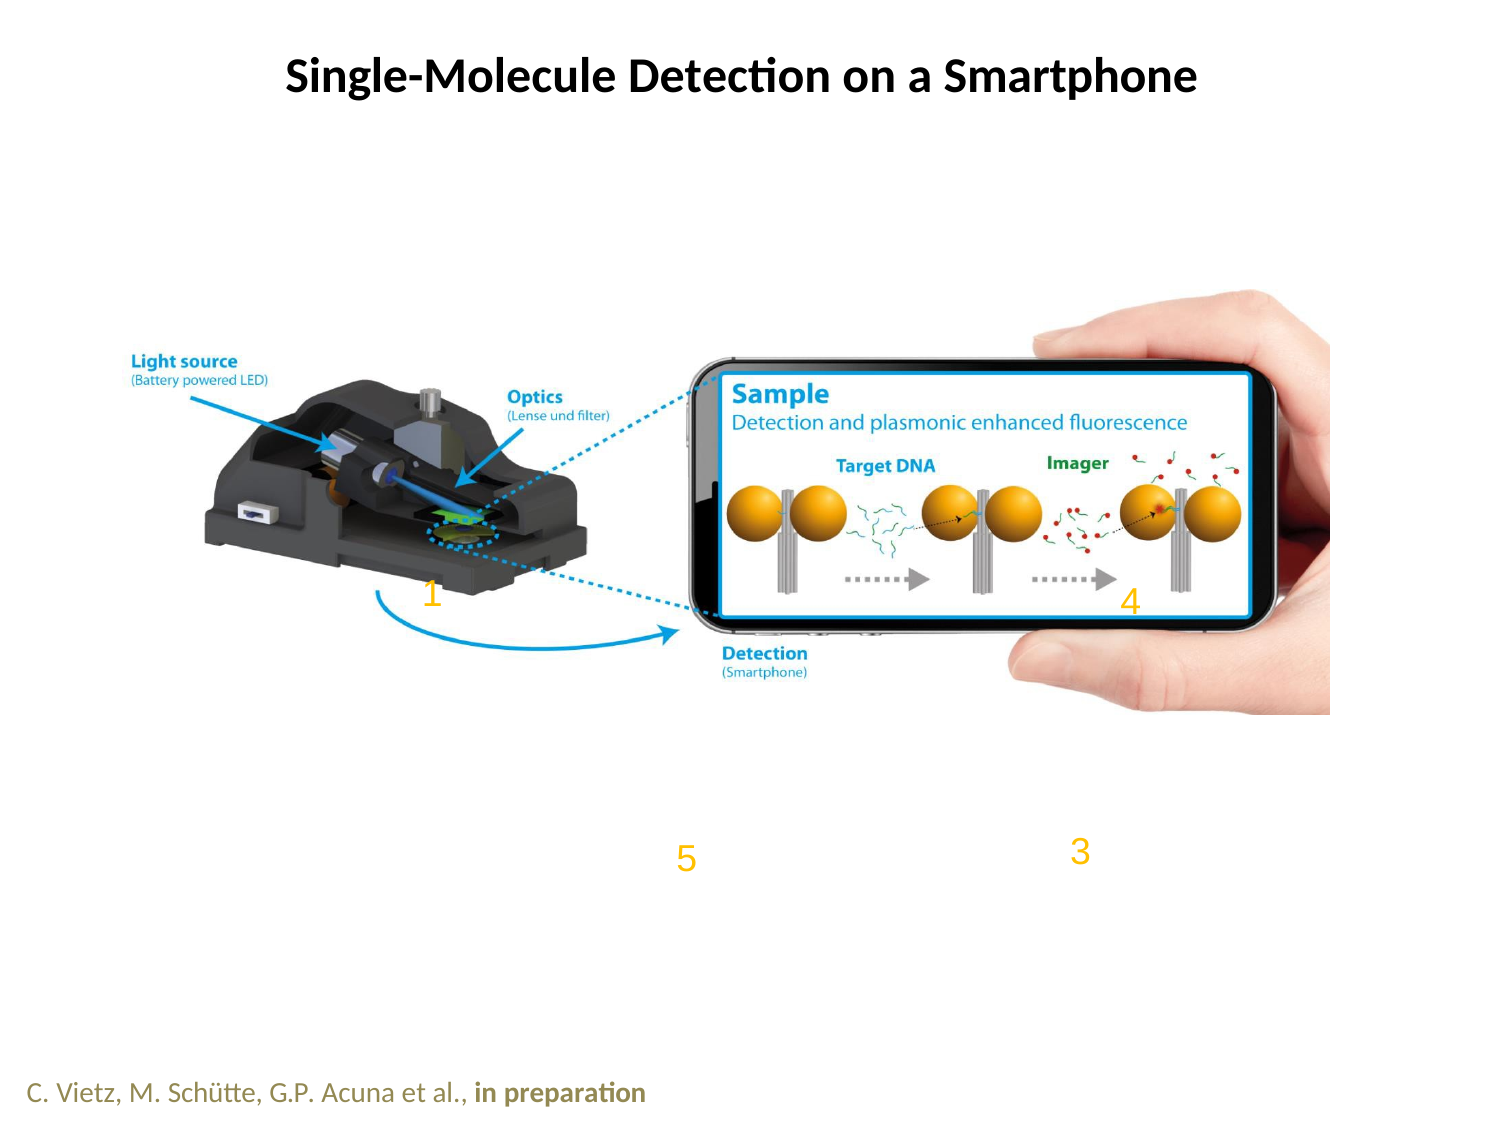

# Single-Molecule Detection on a Smartphone
1
4
3
5
C. Vietz, M. Schütte, G.P. Acuna et al., in preparation